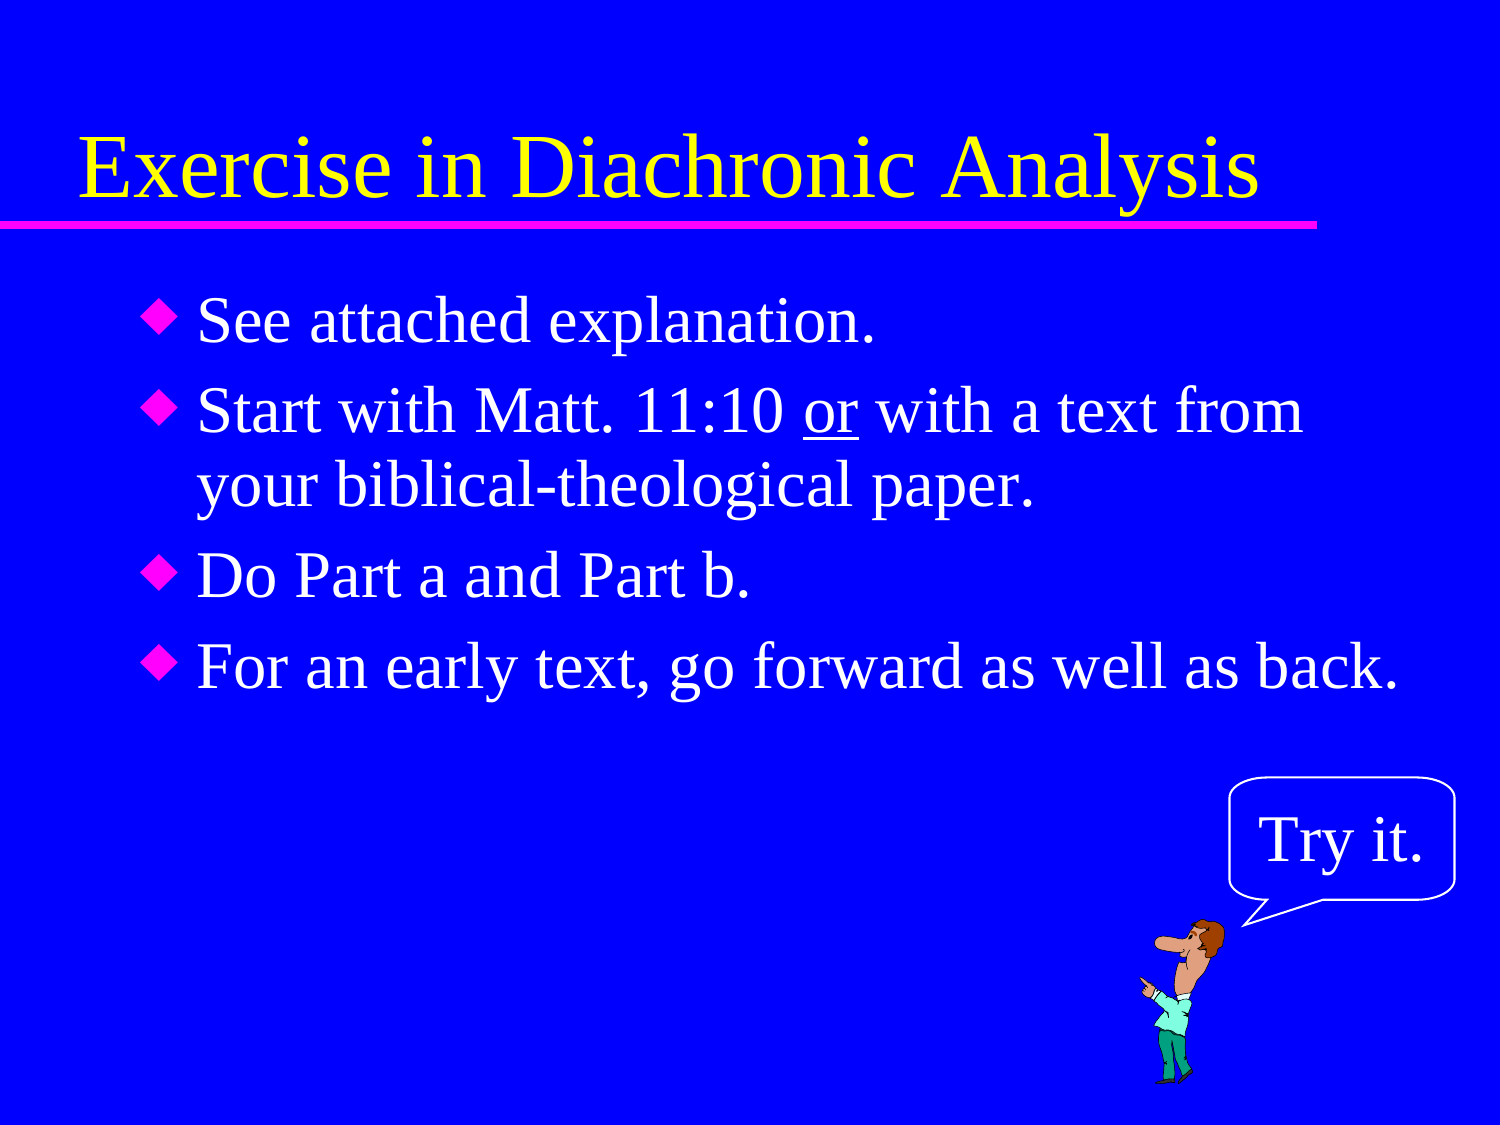

# Exercise in Diachronic Analysis
See attached explanation.
Start with Matt. 11:10 or with a text from your biblical-theological paper.
Do Part a and Part b.
For an early text, go forward as well as back.
Try it.